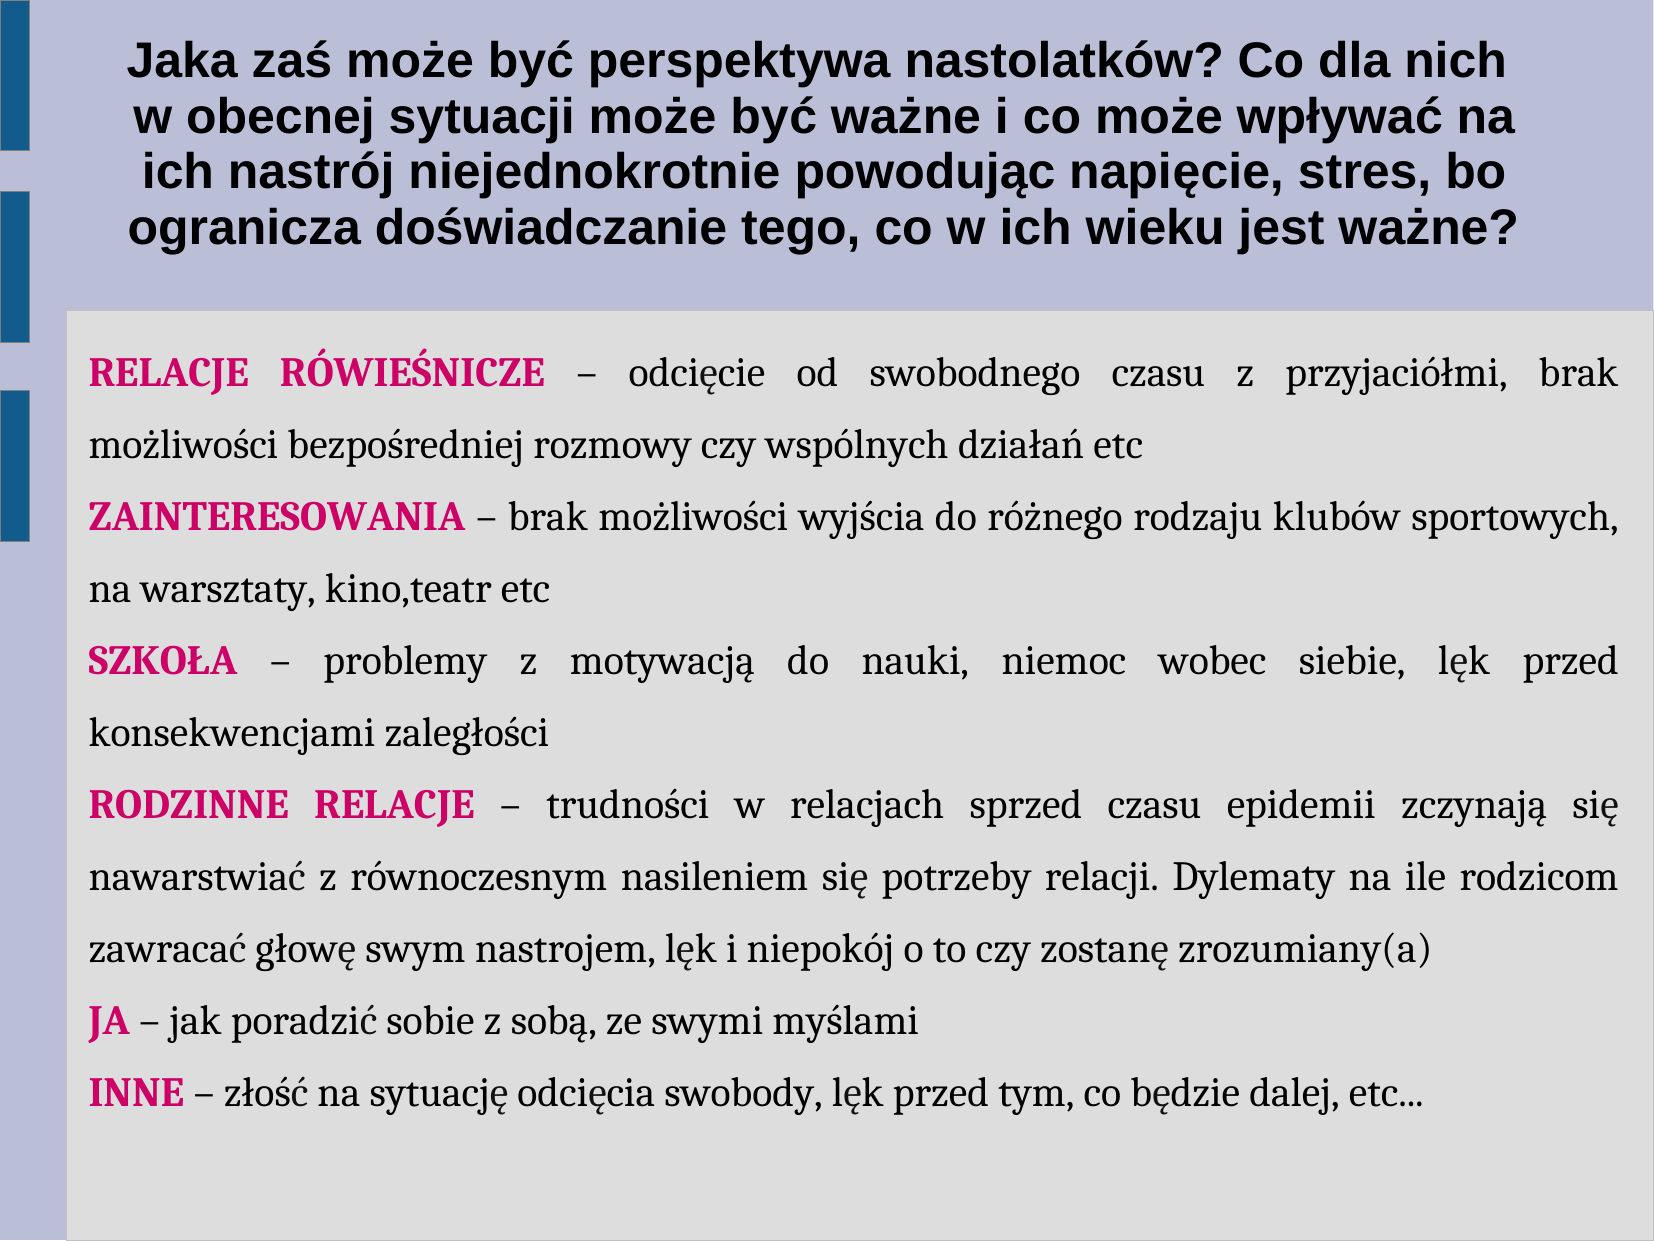

# Jaka zaś może być perspektywa nastolatków? Co dla nich w obecnej sytuacji może być ważne i co może wpływać na ich nastrój niejednokrotnie powodując napięcie, stres, bo ogranicza doświadczanie tego, co w ich wieku jest ważne?
RELACJE RÓWIEŚNICZE – odcięcie od swobodnego czasu z przyjaciółmi, brak możliwości bezpośredniej rozmowy czy wspólnych działań etc
ZAINTERESOWANIA – brak możliwości wyjścia do różnego rodzaju klubów sportowych, na warsztaty, kino,teatr etc
SZKOŁA – problemy z motywacją do nauki, niemoc wobec siebie, lęk przed konsekwencjami zaległości
RODZINNE RELACJE – trudności w relacjach sprzed czasu epidemii zczynają się nawarstwiać z równoczesnym nasileniem się potrzeby relacji. Dylematy na ile rodzicom zawracać głowę swym nastrojem, lęk i niepokój o to czy zostanę zrozumiany(a)
JA – jak poradzić sobie z sobą, ze swymi myślami
INNE – złość na sytuację odcięcia swobody, lęk przed tym, co będzie dalej, etc...